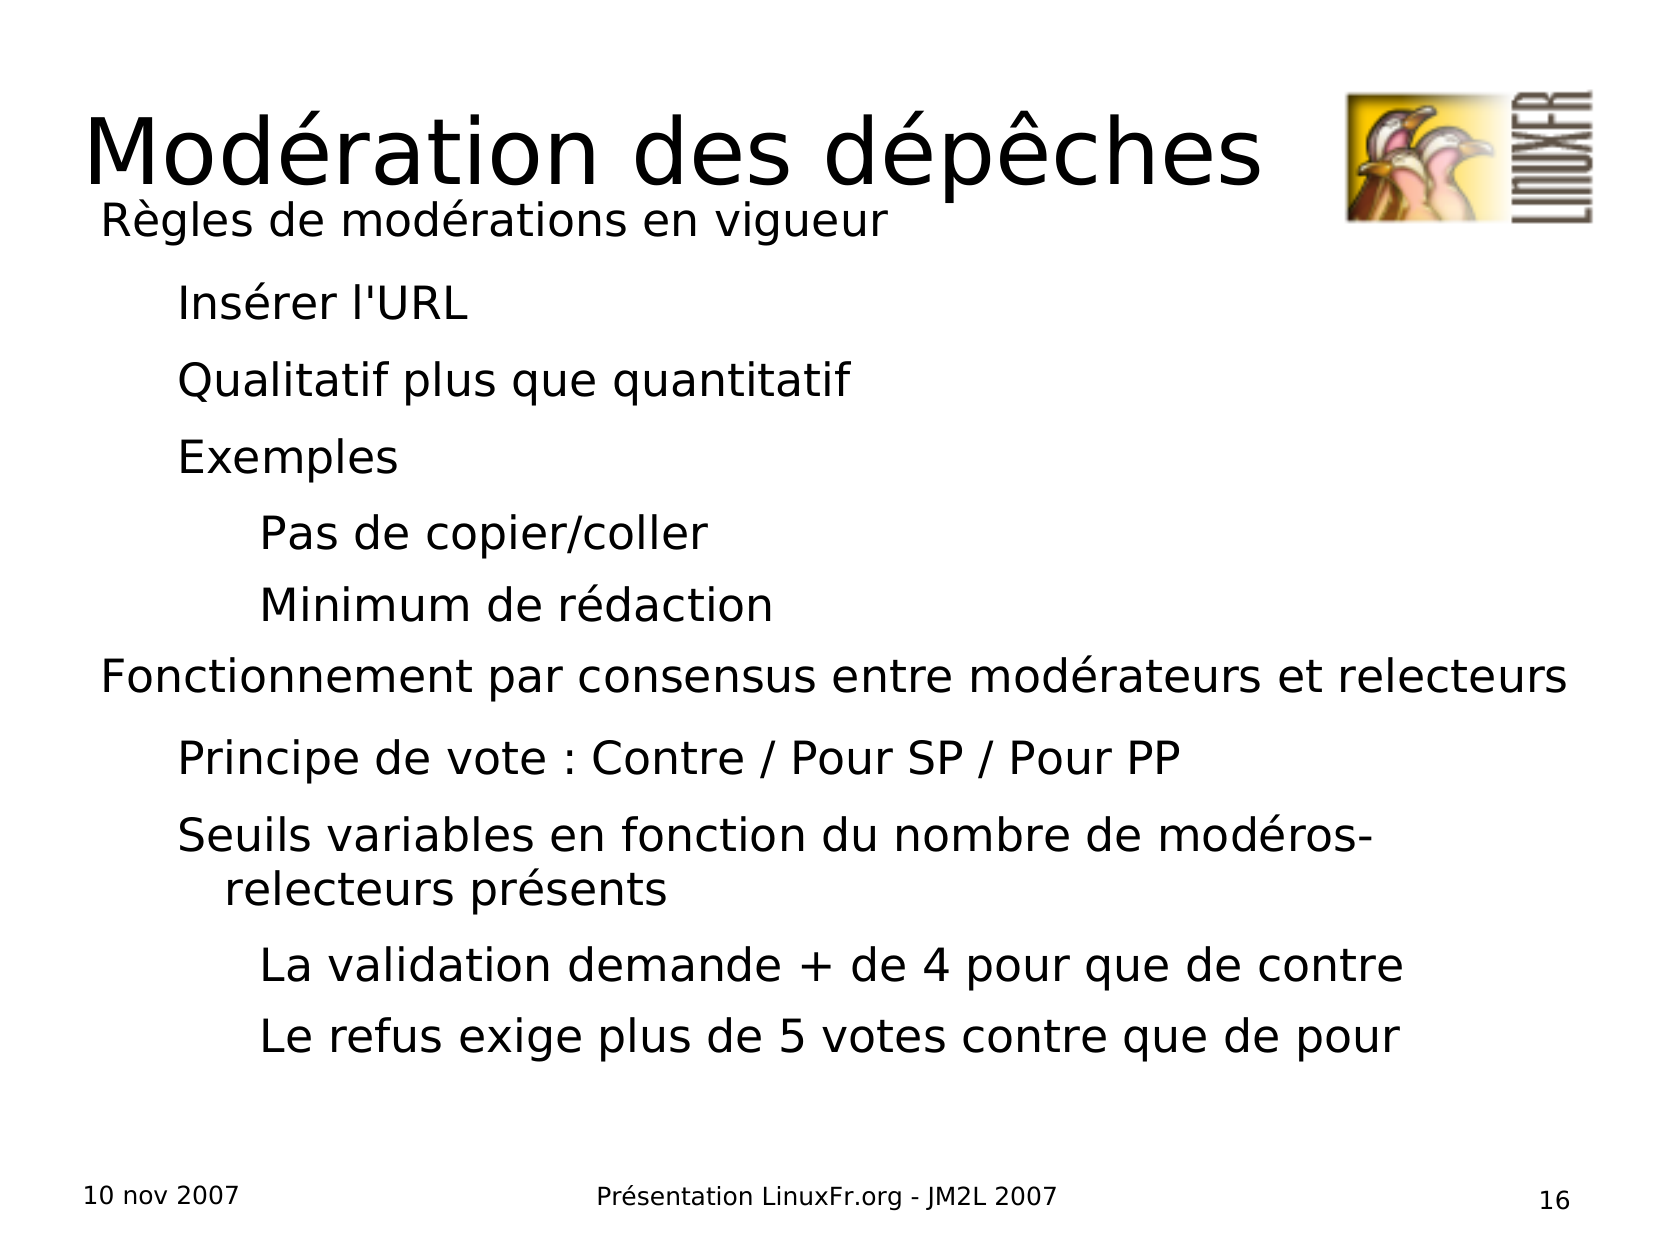

# Modération des dépêches
Règles de modérations en vigueur
Insérer l'URL
Qualitatif plus que quantitatif
Exemples
Pas de copier/coller
Minimum de rédaction
Fonctionnement par consensus entre modérateurs et relecteurs
Principe de vote : Contre / Pour SP / Pour PP
Seuils variables en fonction du nombre de modéros-relecteurs présents
La validation demande + de 4 pour que de contre
Le refus exige plus de 5 votes contre que de pour
10 nov 2007
Présentation LinuxFr.org - JM2L 2007
16